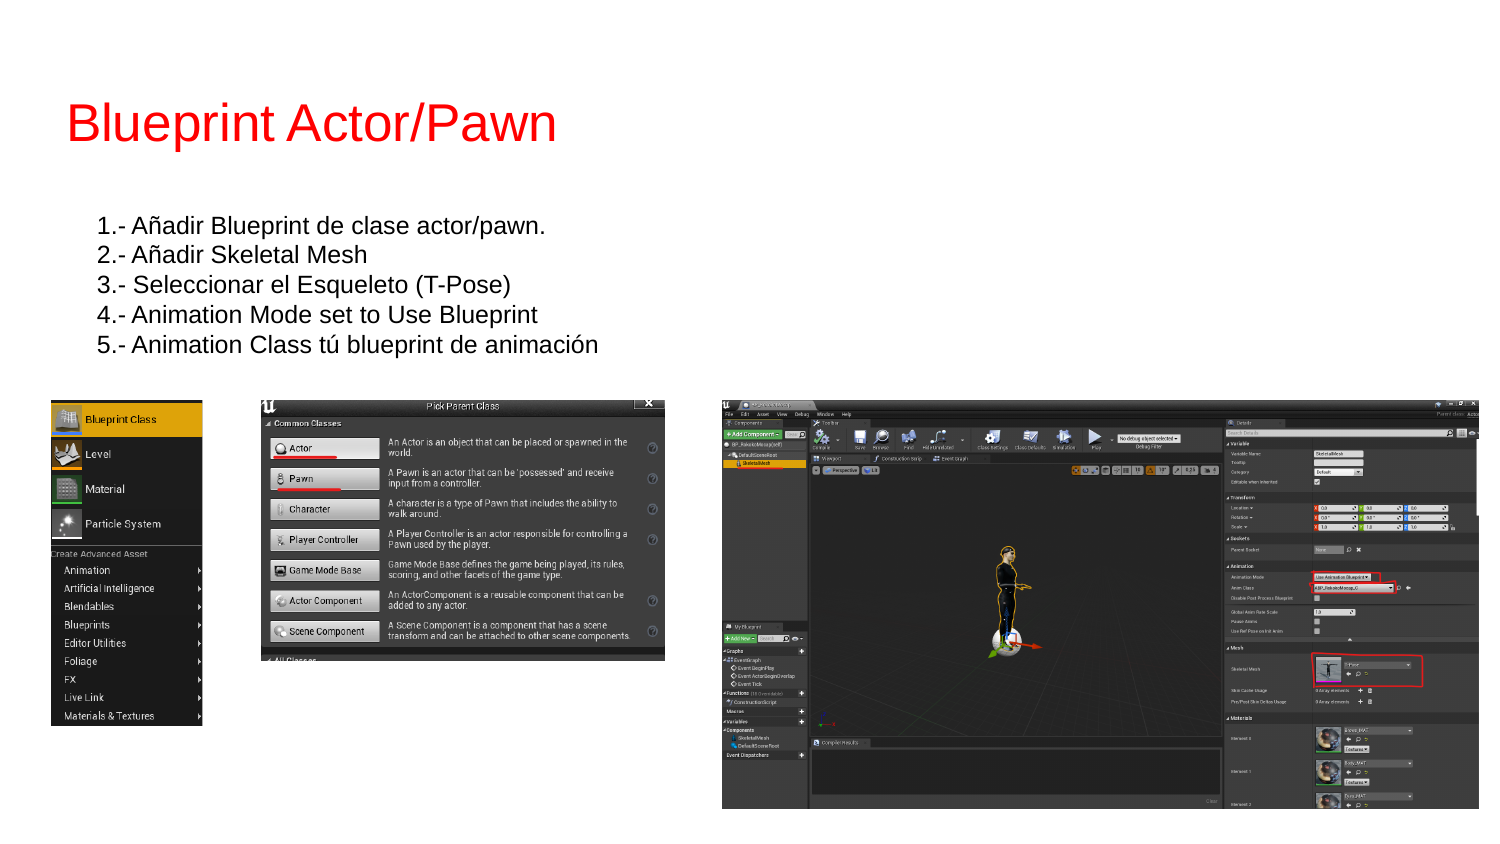

# Blueprint Actor/Pawn
1.- Añadir Blueprint de clase actor/pawn.
2.- Añadir Skeletal Mesh
3.- Seleccionar el Esqueleto (T-Pose)
4.- Animation Mode set to Use Blueprint
5.- Animation Class tú blueprint de animación